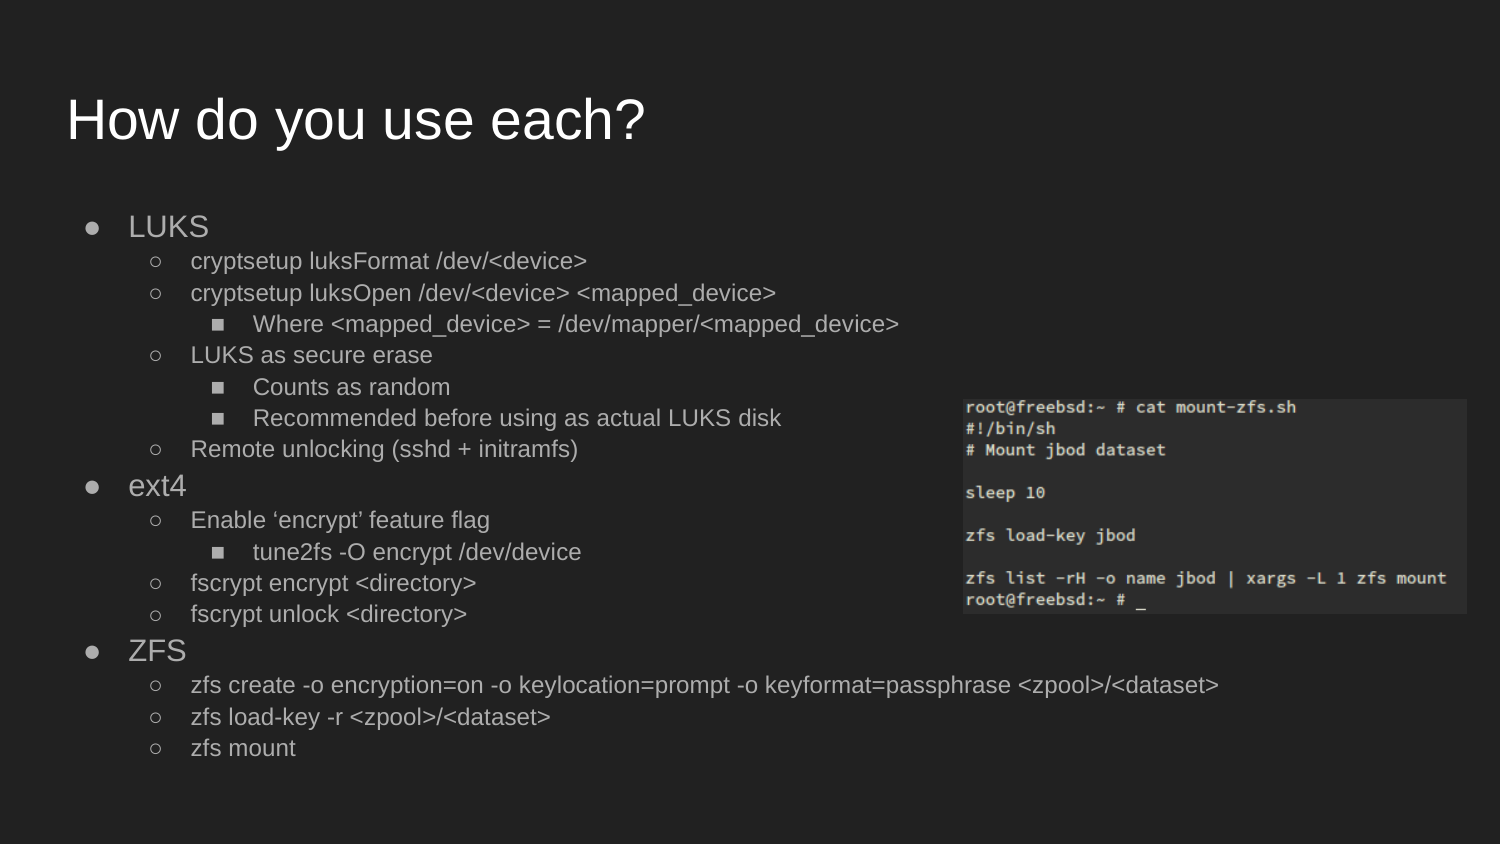

# How do you use each?
LUKS
cryptsetup luksFormat /dev/<device>
cryptsetup luksOpen /dev/<device> <mapped_device>
Where <mapped_device> = /dev/mapper/<mapped_device>
LUKS as secure erase
Counts as random
Recommended before using as actual LUKS disk
Remote unlocking (sshd + initramfs)
ext4
Enable ‘encrypt’ feature flag
tune2fs -O encrypt /dev/device
fscrypt encrypt <directory>
fscrypt unlock <directory>
ZFS
zfs create -o encryption=on -o keylocation=prompt -o keyformat=passphrase <zpool>/<dataset>
zfs load-key -r <zpool>/<dataset>
zfs mount